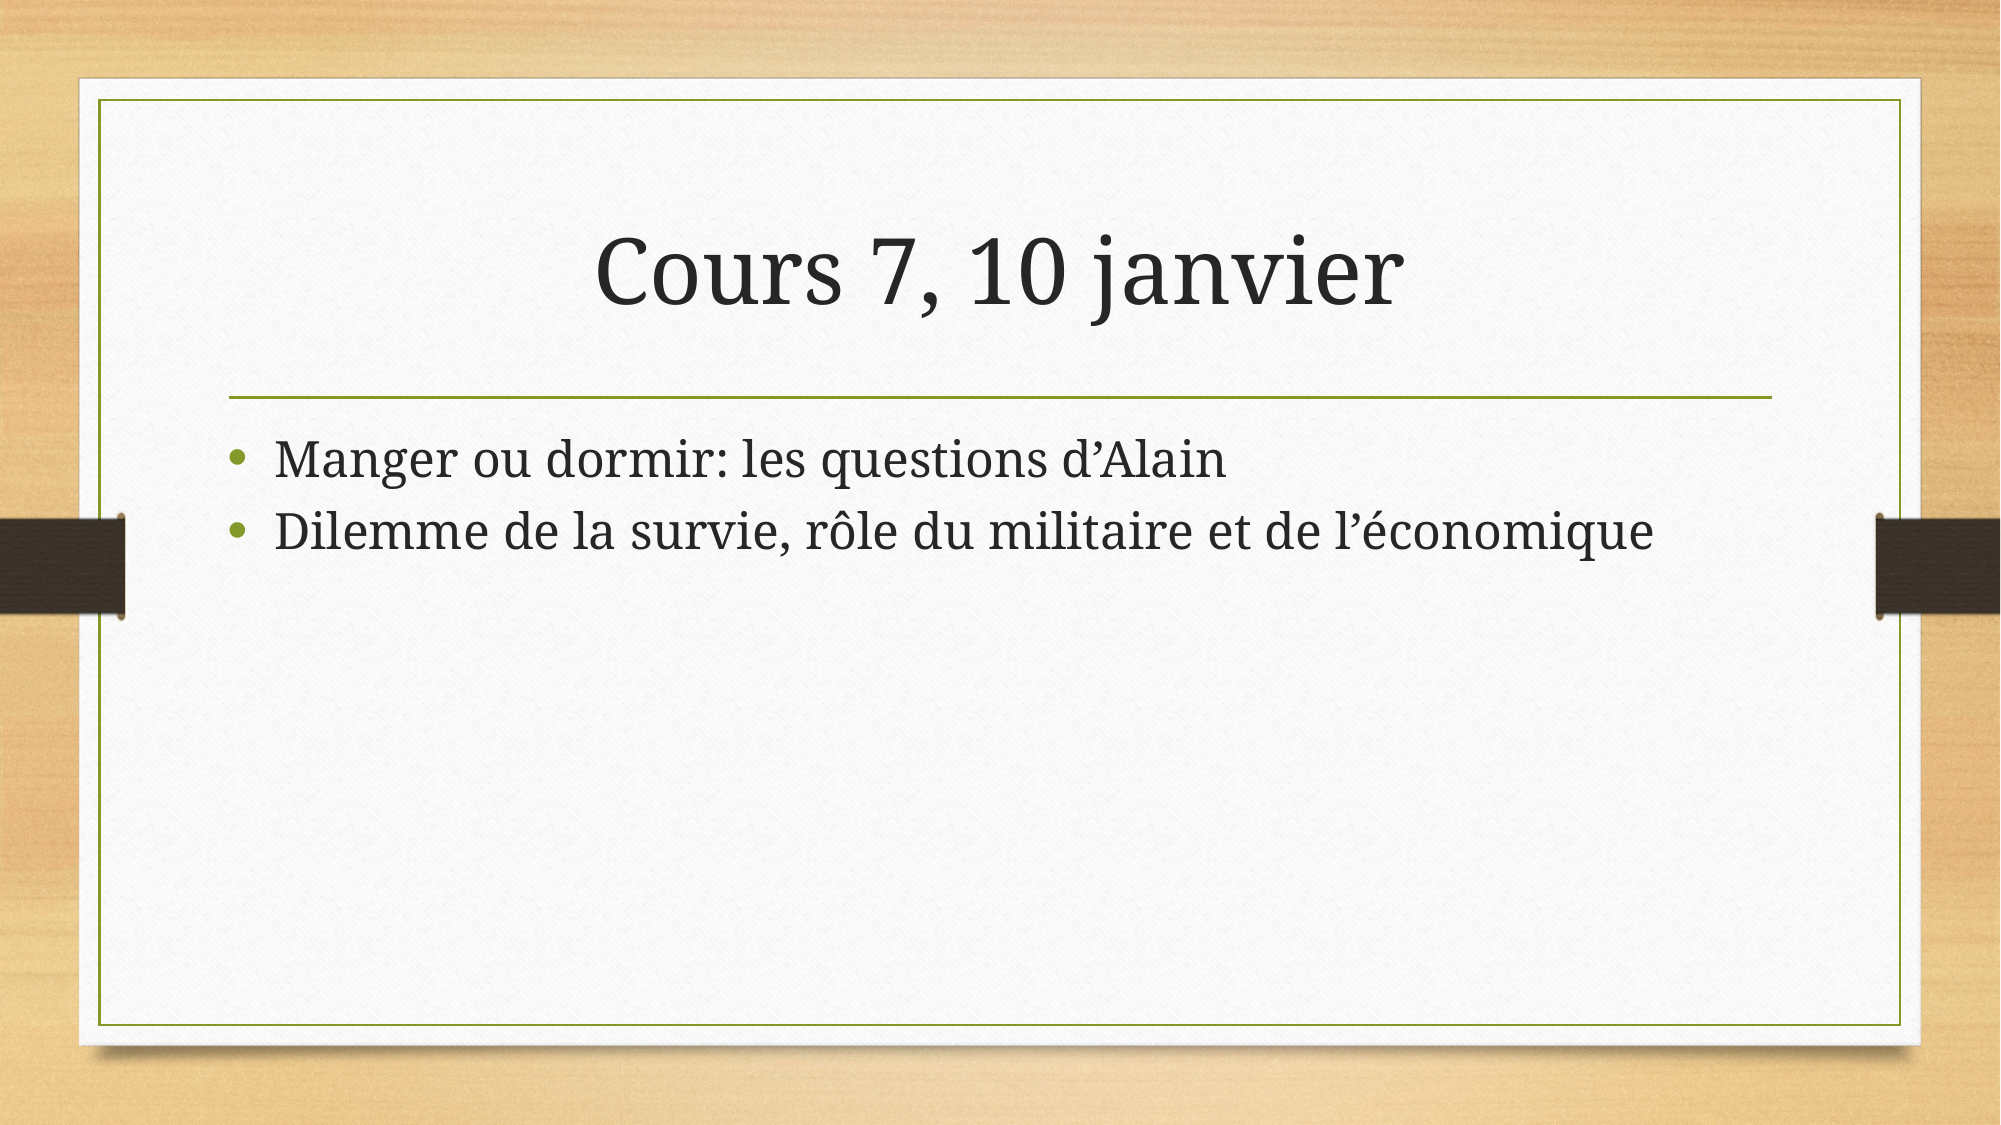

# Cours 7, 10 janvier
Manger ou dormir: les questions d’Alain
Dilemme de la survie, rôle du militaire et de l’économique